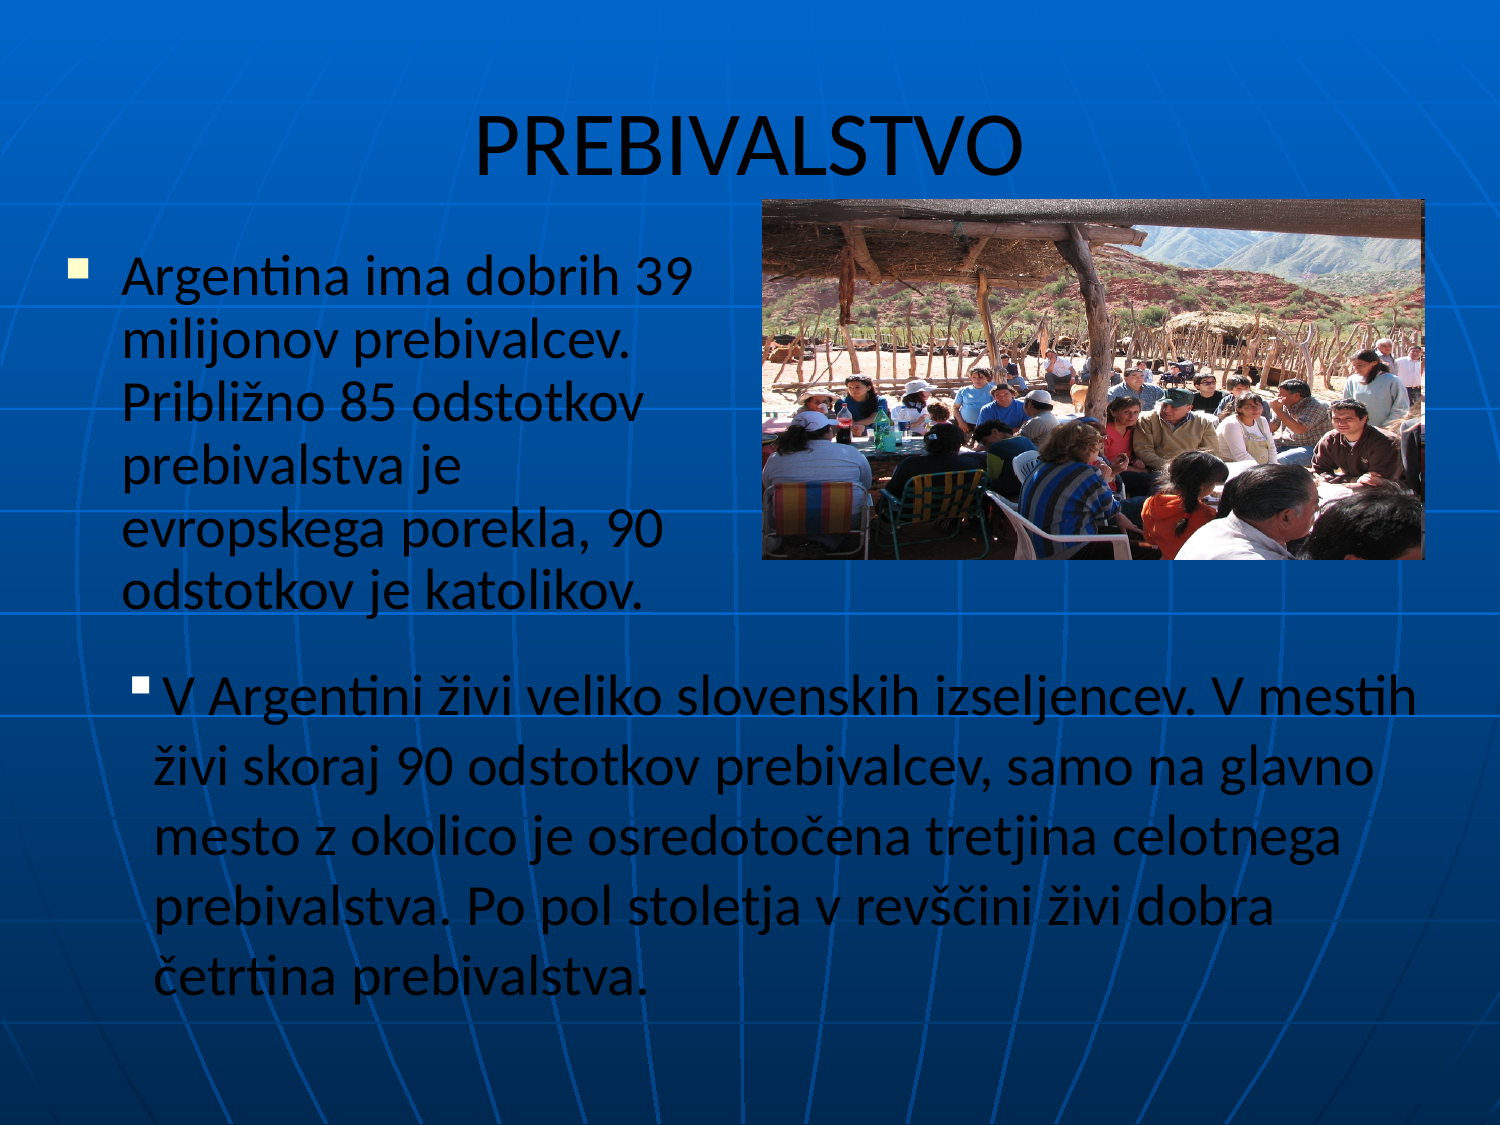

# PREBIVALSTVO
Argentina ima dobrih 39 milijonov prebivalcev. Približno 85 odstotkov prebivalstva je evropskega porekla, 90 odstotkov je katolikov.
V Argentini živi veliko slovenskih izseljencev. V mestih
 živi skoraj 90 odstotkov prebivalcev, samo na glavno
 mesto z okolico je osredotočena tretjina celotnega
 prebivalstva. Po pol stoletja v revščini živi dobra
 četrtina prebivalstva.